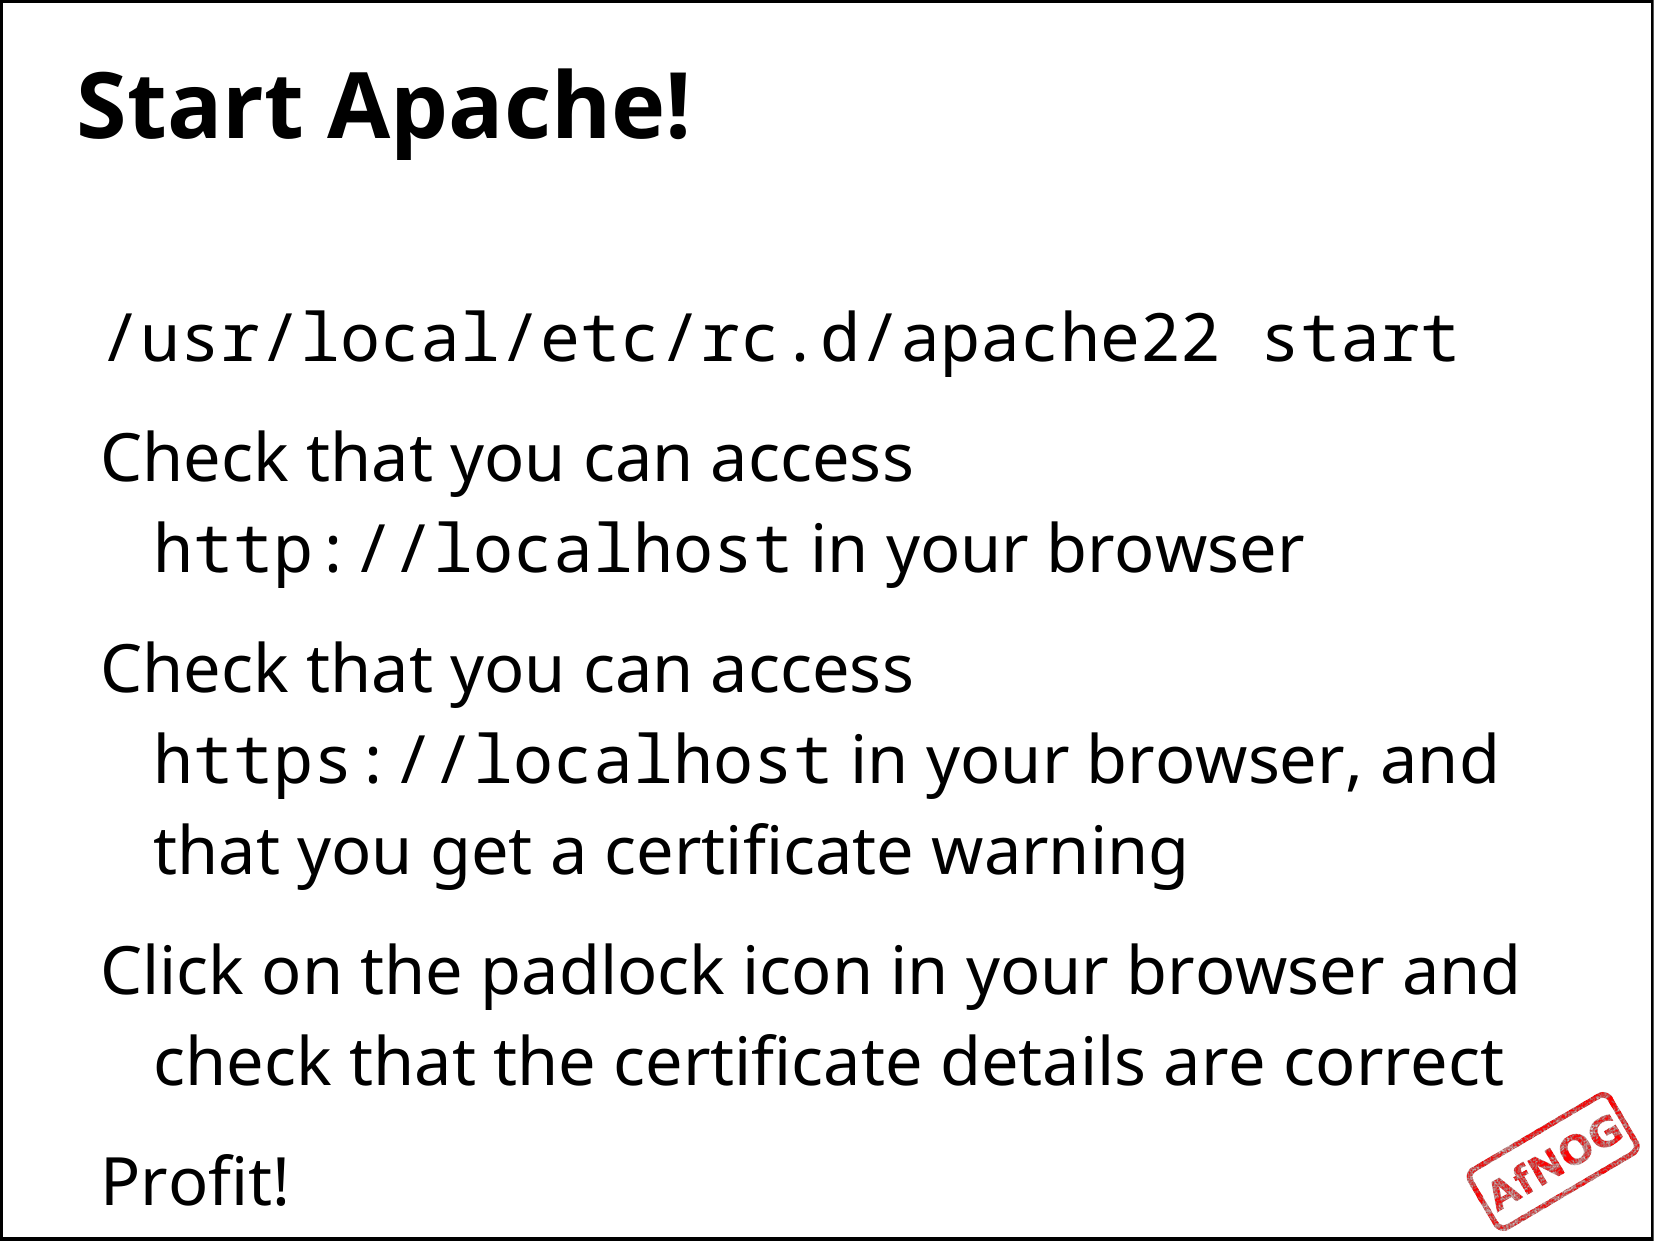

# Start Apache!
/usr/local/etc/rc.d/apache22 start
Check that you can access http://localhost in your browser
Check that you can access https://localhost in your browser, and that you get a certificate warning
Click on the padlock icon in your browser and check that the certificate details are correct
Profit!